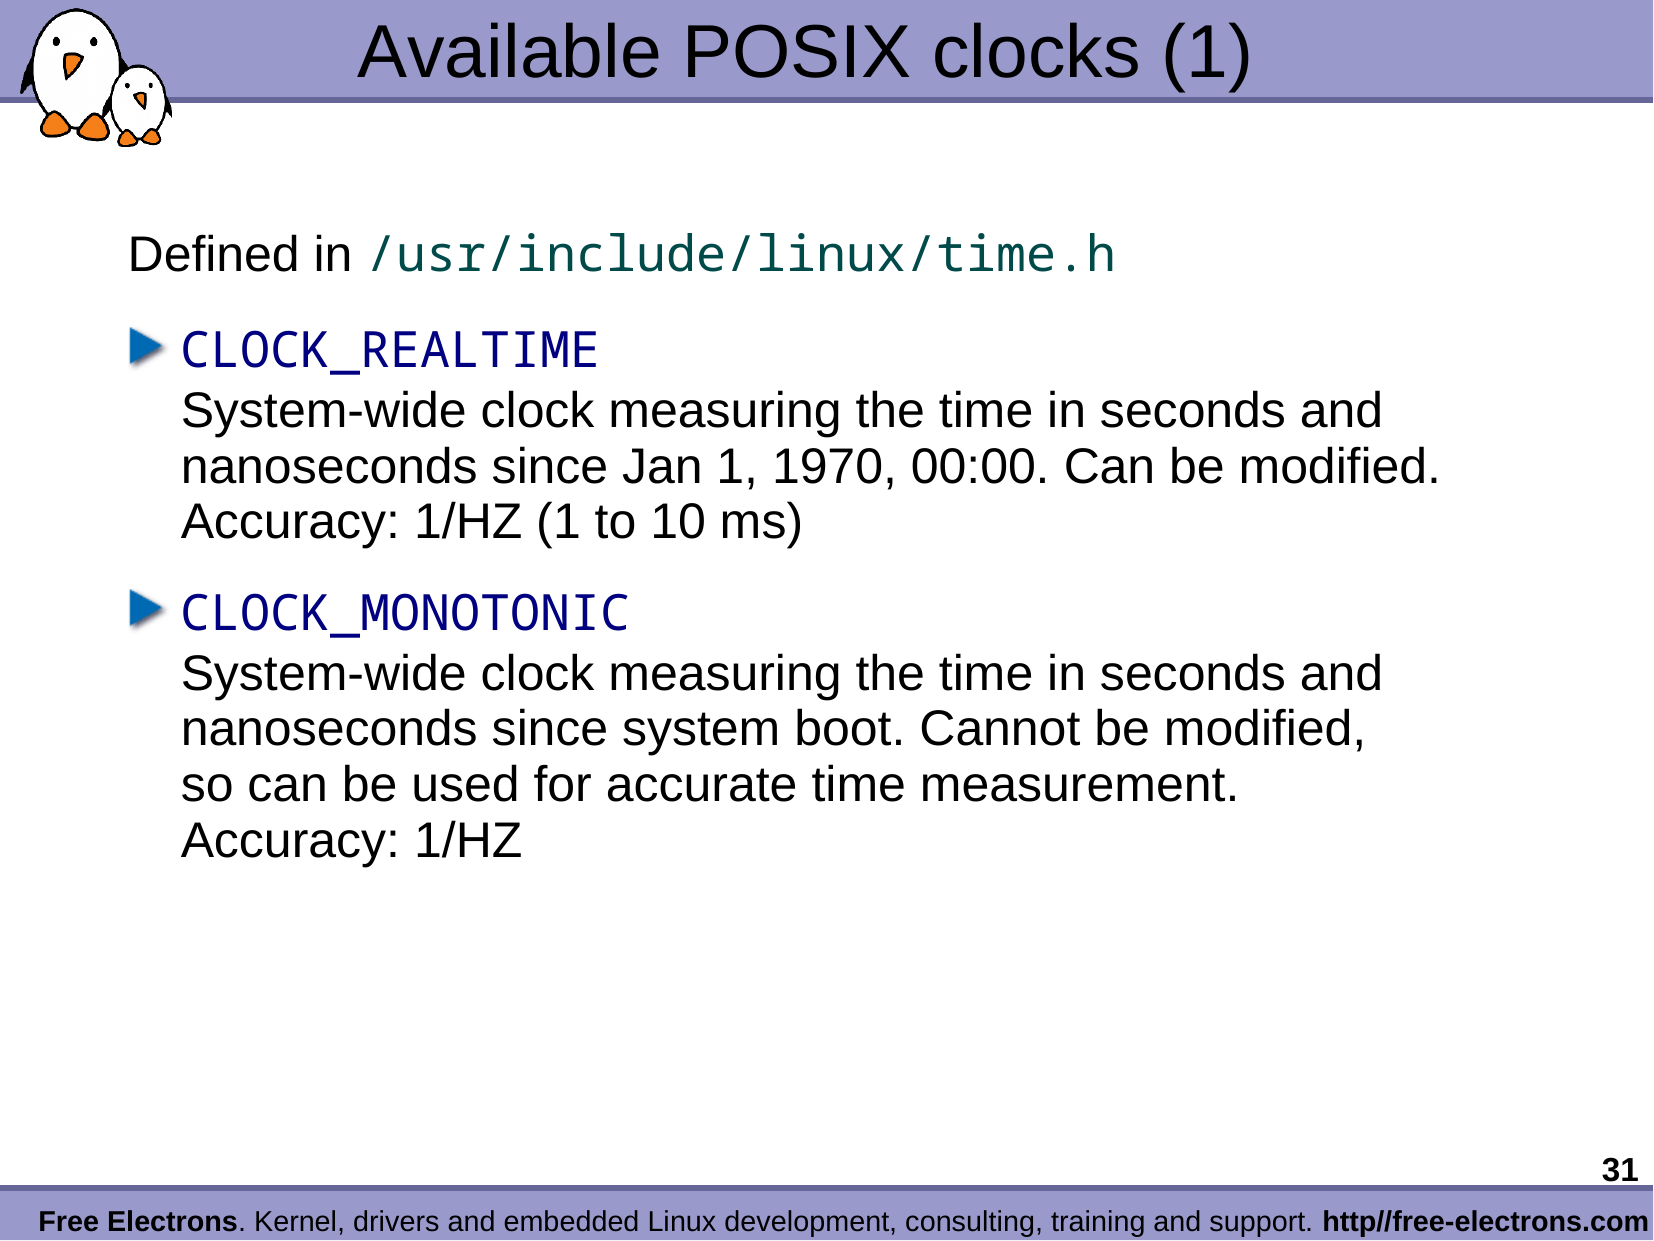

# Available POSIX clocks (1)
Defined in /usr/include/linux/time.h
CLOCK_REALTIME
System-wide clock measuring the time in seconds and nanoseconds since Jan 1, 1970, 00:00. Can be modified.
Accuracy: 1/HZ (1 to 10 ms)
CLOCK_MONOTONIC
System-wide clock measuring the time in seconds and nanoseconds since system boot. Cannot be modified,
so can be used for accurate time measurement.
Accuracy: 1/HZ